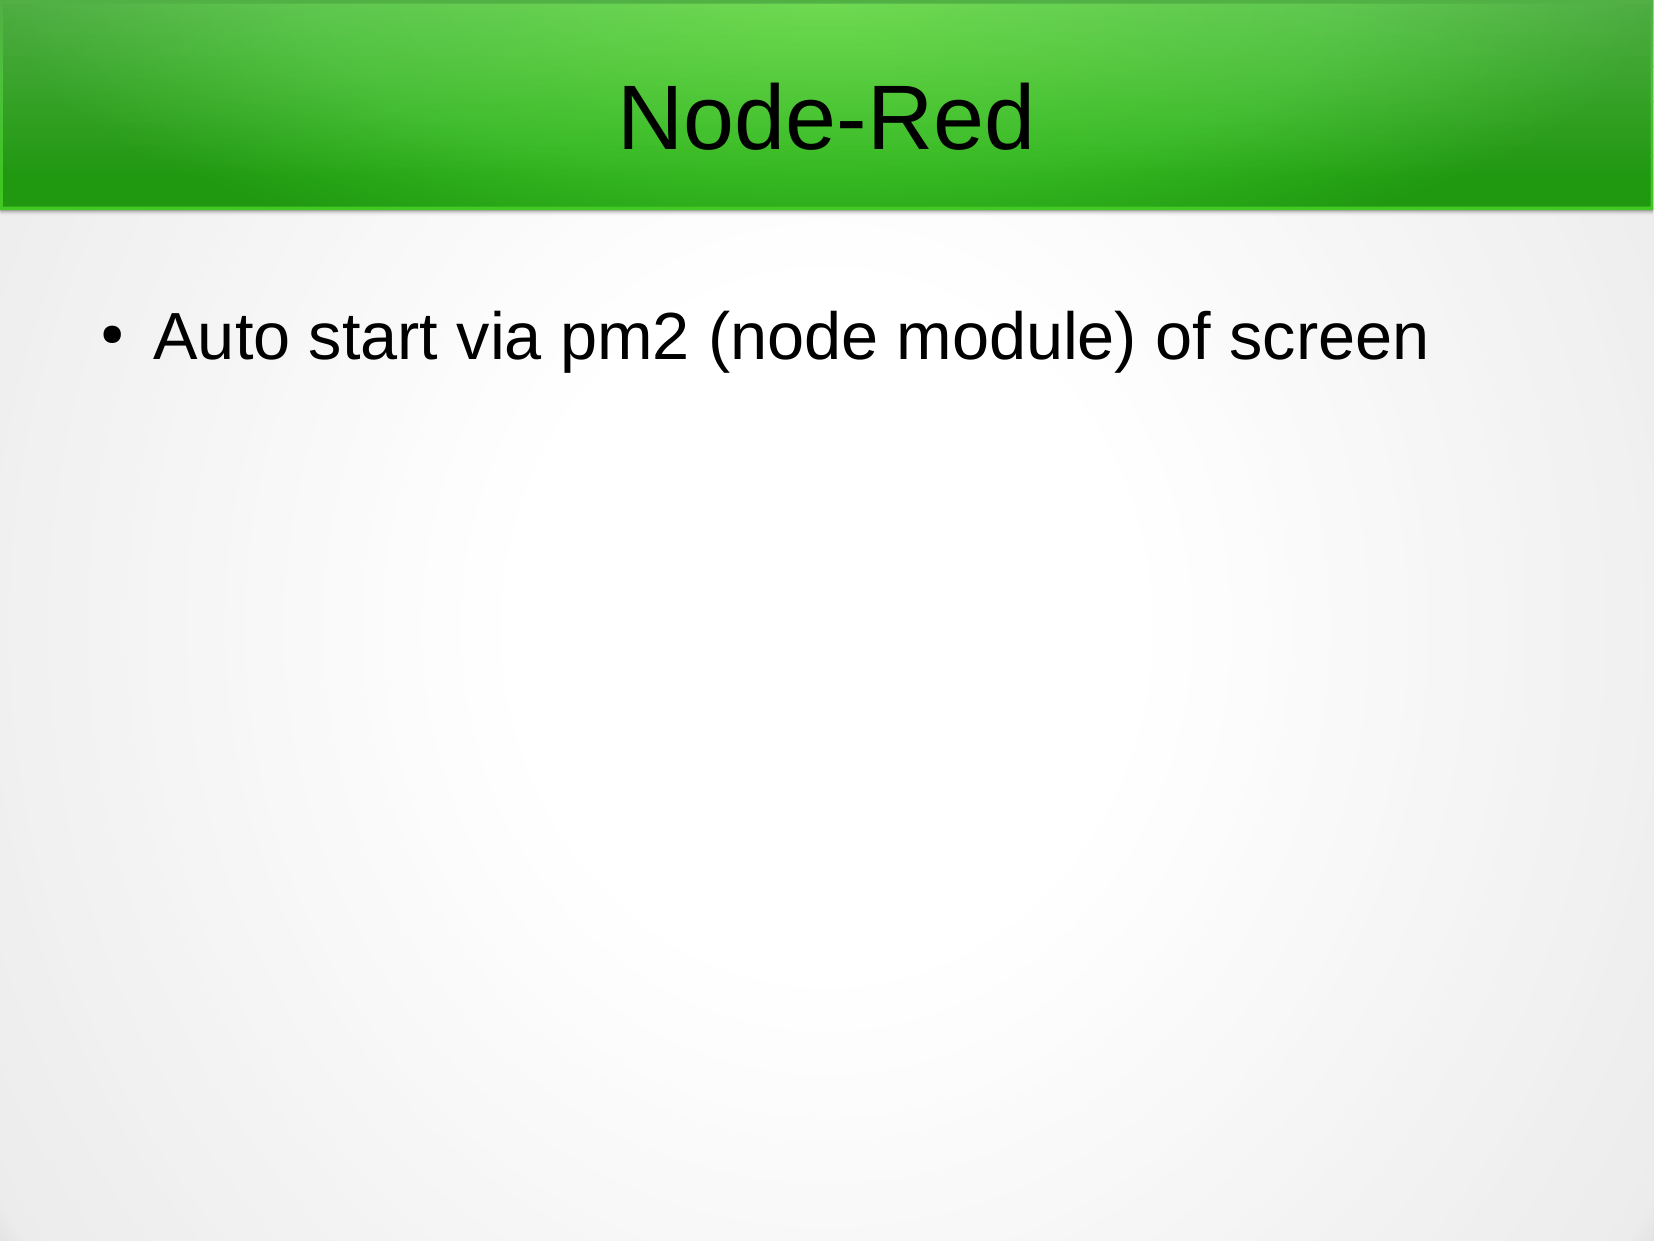

# Node-Red
Auto start via pm2 (node module) of screen